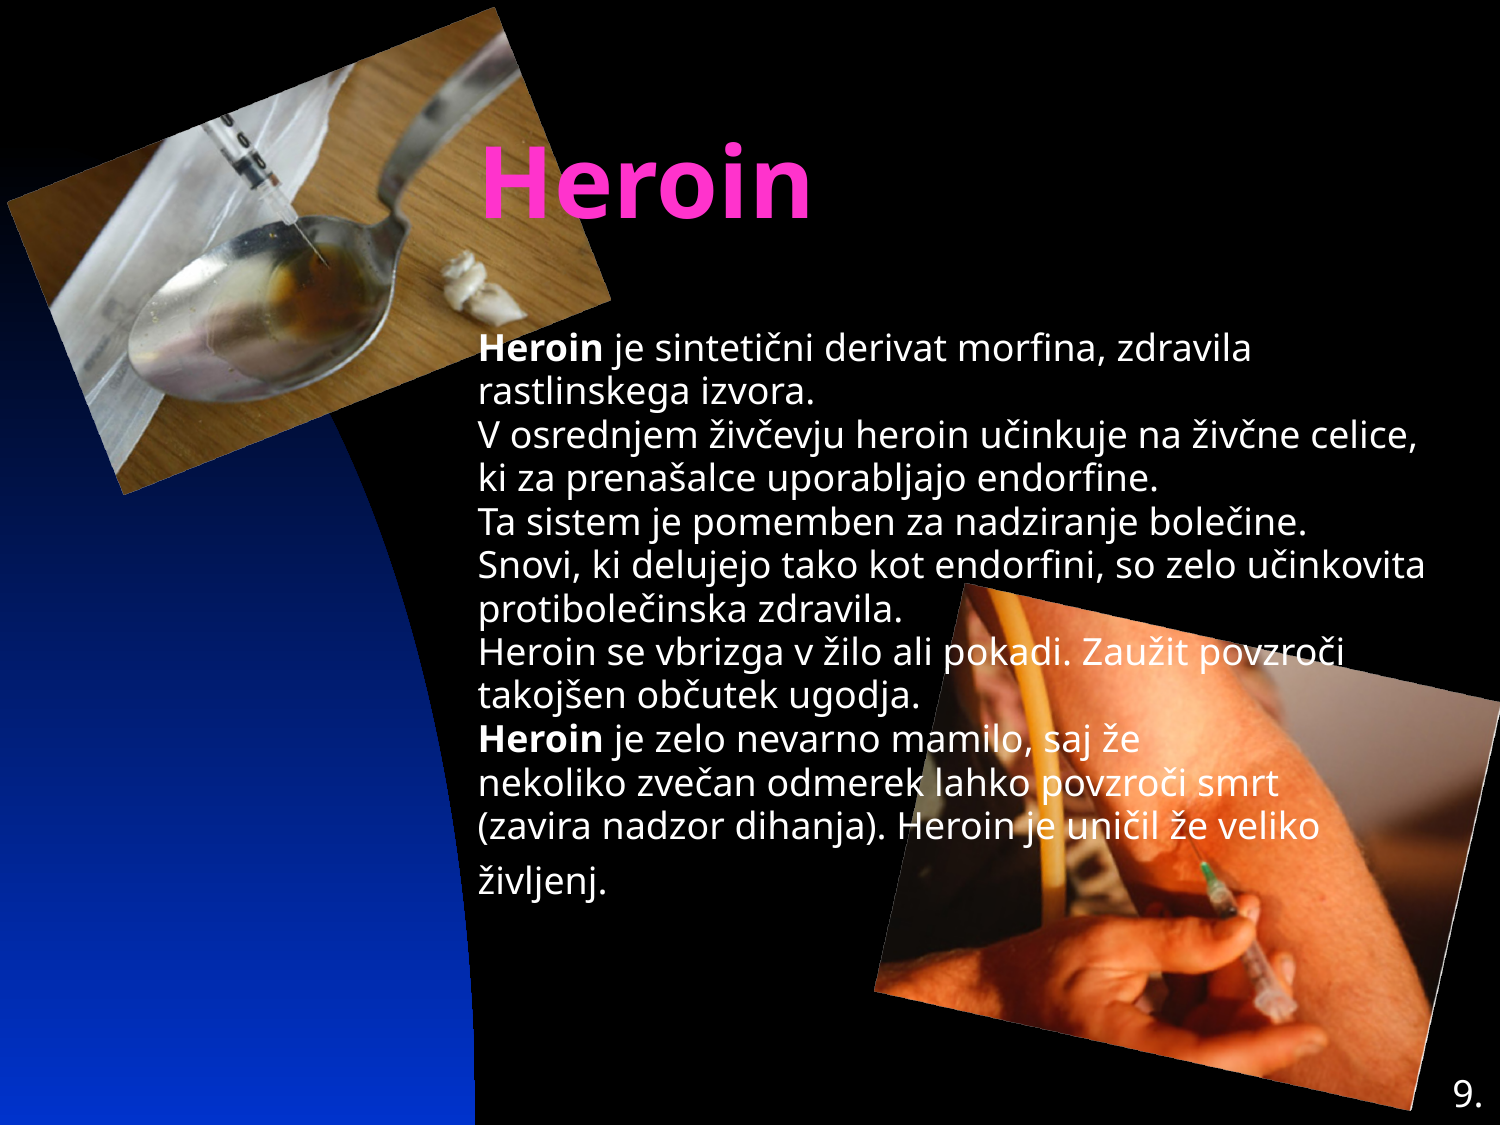

# Heroin
Heroin je sintetični derivat morfina, zdravila
rastlinskega izvora.
V osrednjem živčevju heroin učinkuje na živčne celice,
ki za prenašalce uporabljajo endorfine.
Ta sistem je pomemben za nadziranje bolečine.
Snovi, ki delujejo tako kot endorfini, so zelo učinkovita
protibolečinska zdravila.
Heroin se vbrizga v žilo ali pokadi. Zaužit povzroči
takojšen občutek ugodja.
Heroin je zelo nevarno mamilo, saj že
nekoliko zvečan odmerek lahko povzroči smrt
(zavira nadzor dihanja). Heroin je uničil že veliko
življenj.
9.